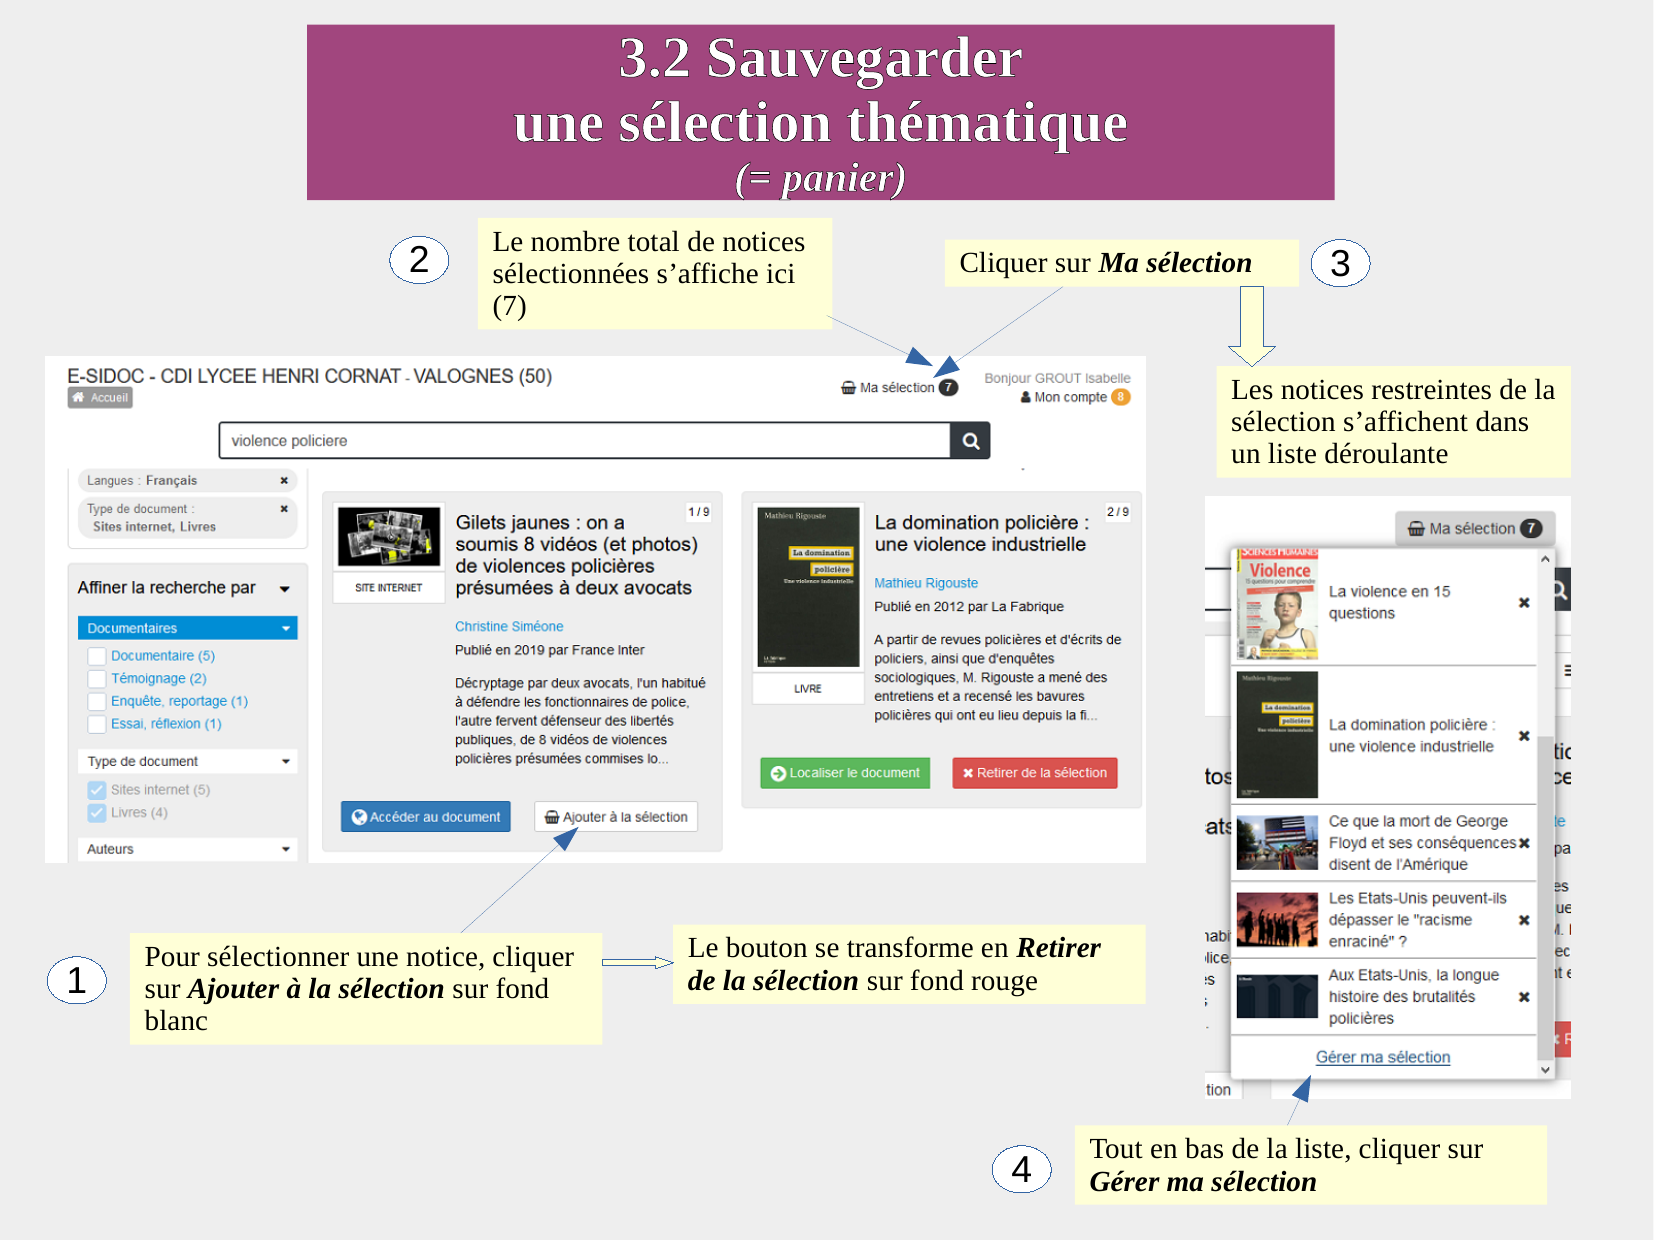

# 3.2 Sauvegarder une sélection thématique (= panier)
Le nombre total de notices sélectionnées s’affiche ici (7)
2
3
Cliquer sur Ma sélection
Les notices restreintes de la sélection s’affichent dans un liste déroulante
Le bouton se transforme en Retirer de la sélection sur fond rouge
Pour sélectionner une notice, cliquer sur Ajouter à la sélection sur fond blanc
1
Tout en bas de la liste, cliquer sur Gérer ma sélection
4